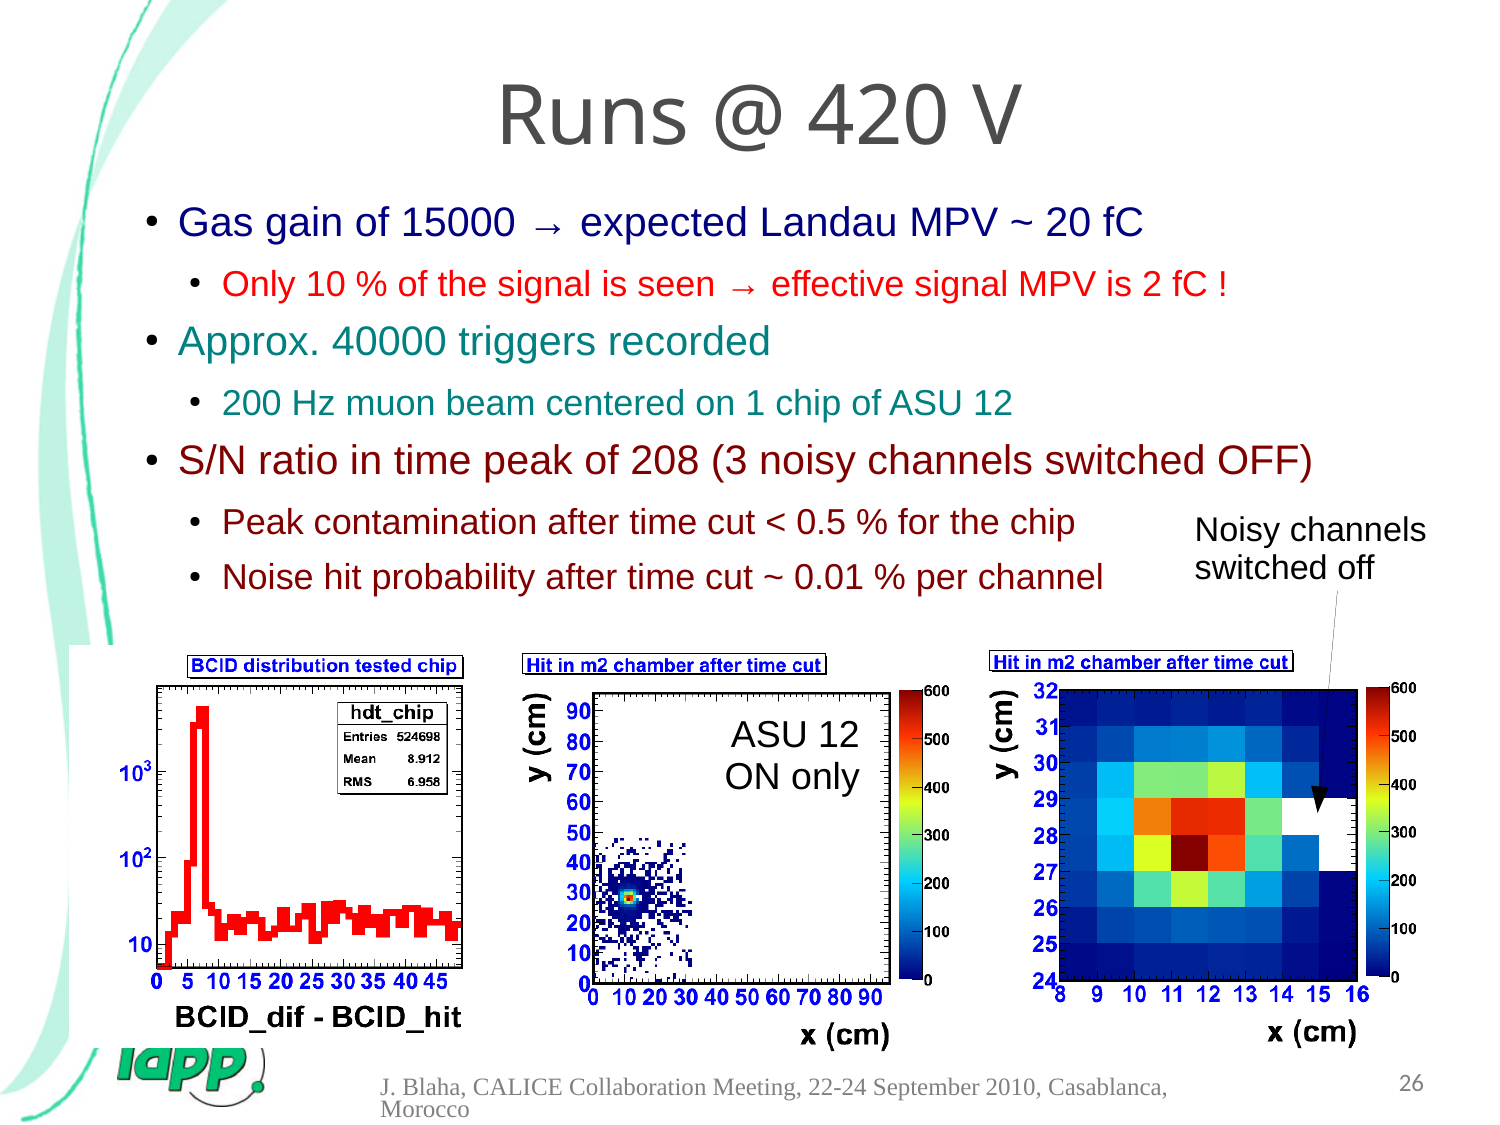

Runs @ 420 V
# Gas gain of 15000 → expected Landau MPV ~ 20 fC
Only 10 % of the signal is seen → effective signal MPV is 2 fC !
Approx. 40000 triggers recorded
200 Hz muon beam centered on 1 chip of ASU 12
S/N ratio in time peak of 208 (3 noisy channels switched OFF)
Peak contamination after time cut < 0.5 % for the chip
Noise hit probability after time cut ~ 0.01 % per channel
Noisy channels switched off
ASU 12 ON only
26
J. Blaha, CALICE Collaboration Meeting, 22-24 September 2010, Casablanca, Morocco